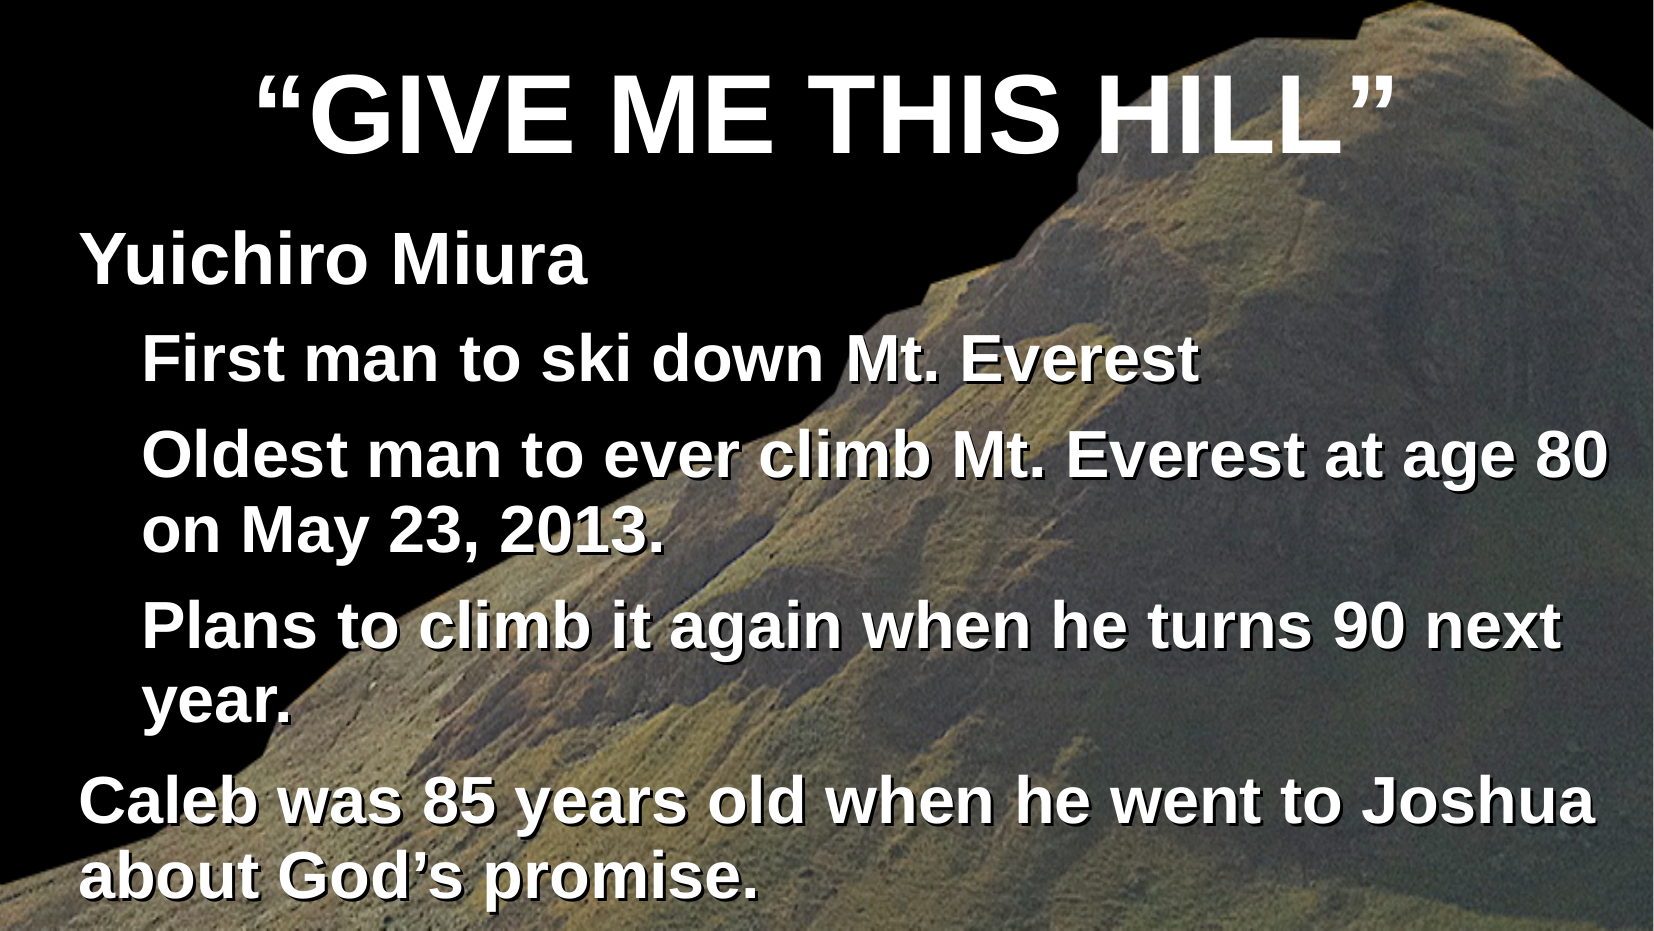

# “GIVE ME THIS HILL”
Yuichiro Miura
First man to ski down Mt. Everest
Oldest man to ever climb Mt. Everest at age 80 on May 23, 2013.
Plans to climb it again when he turns 90 next year.
Caleb was 85 years old when he went to Joshua about God’s promise.